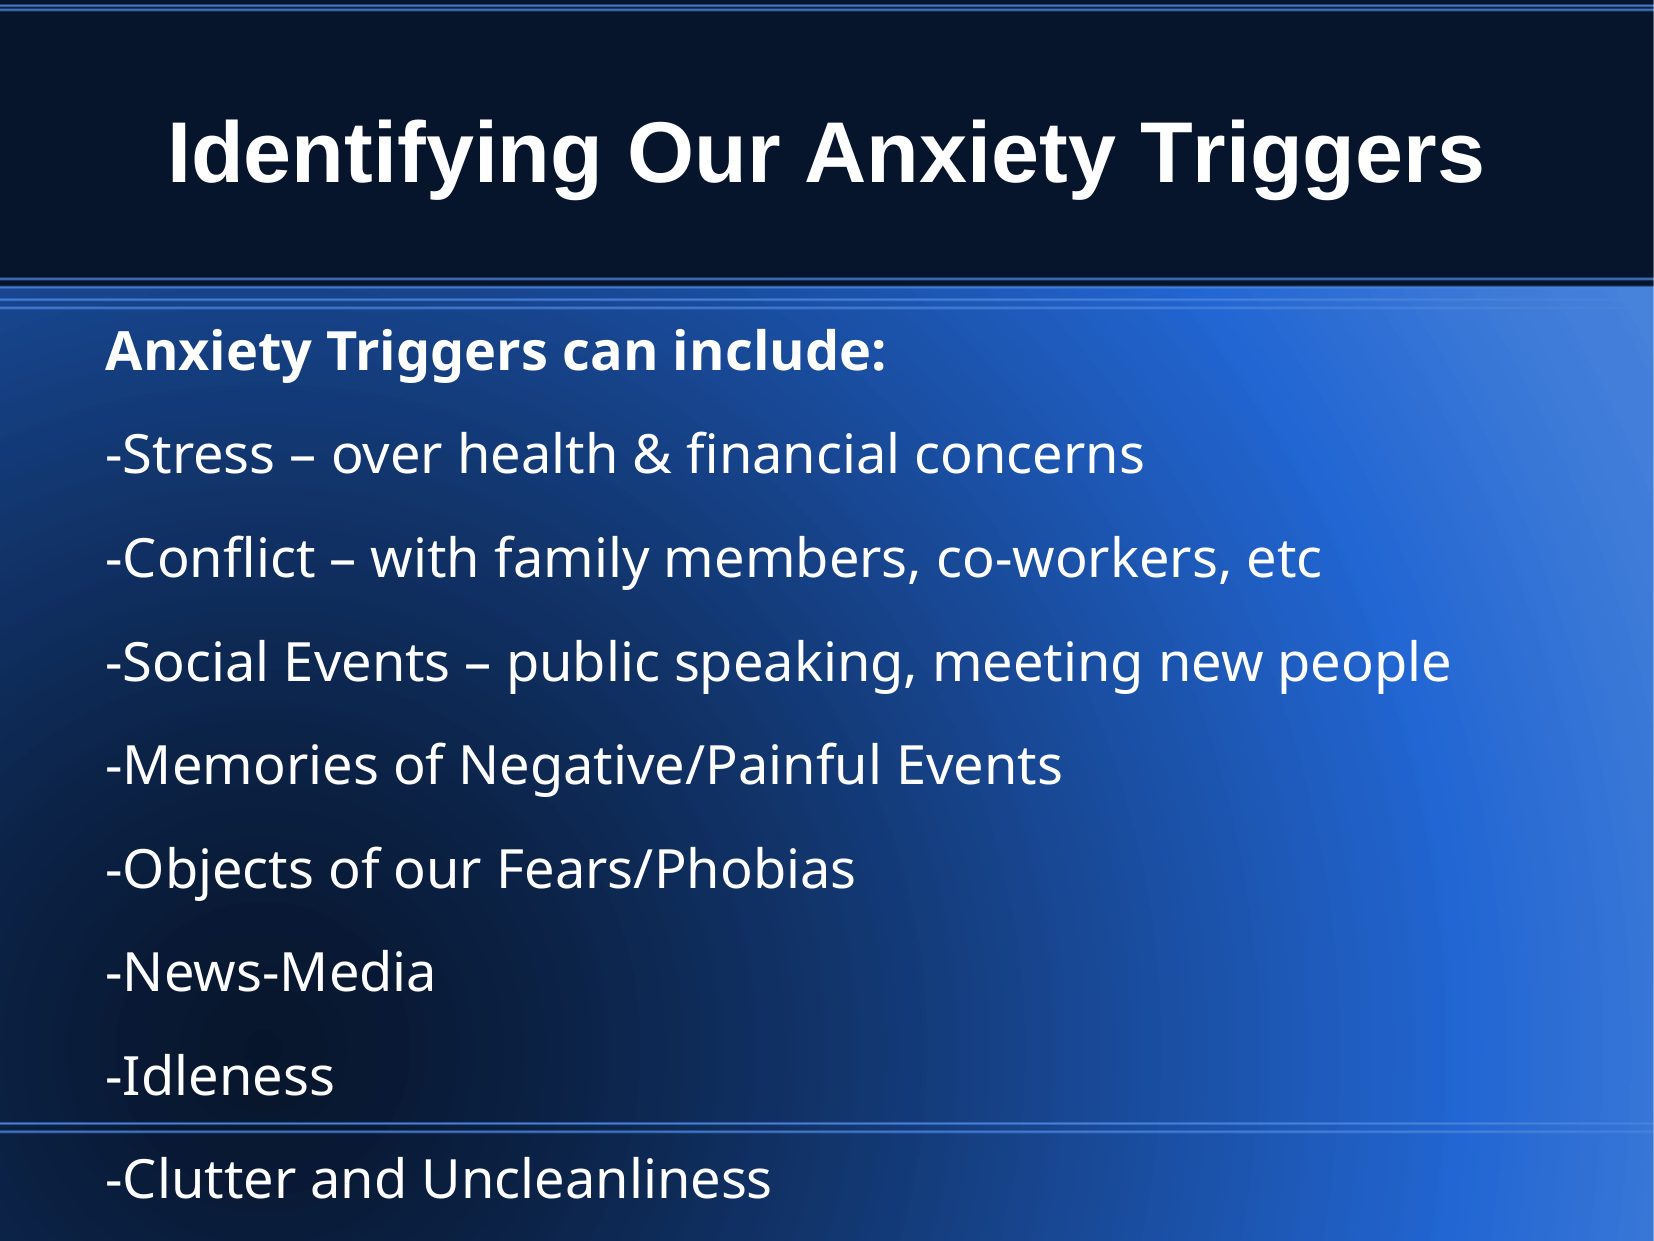

# Identifying Our Anxiety Triggers
Anxiety Triggers can include:
-Stress – over health & financial concerns
-Conflict – with family members, co-workers, etc
-Social Events – public speaking, meeting new people
-Memories of Negative/Painful Events
-Objects of our Fears/Phobias
-News-Media
-Idleness
-Clutter and Uncleanliness